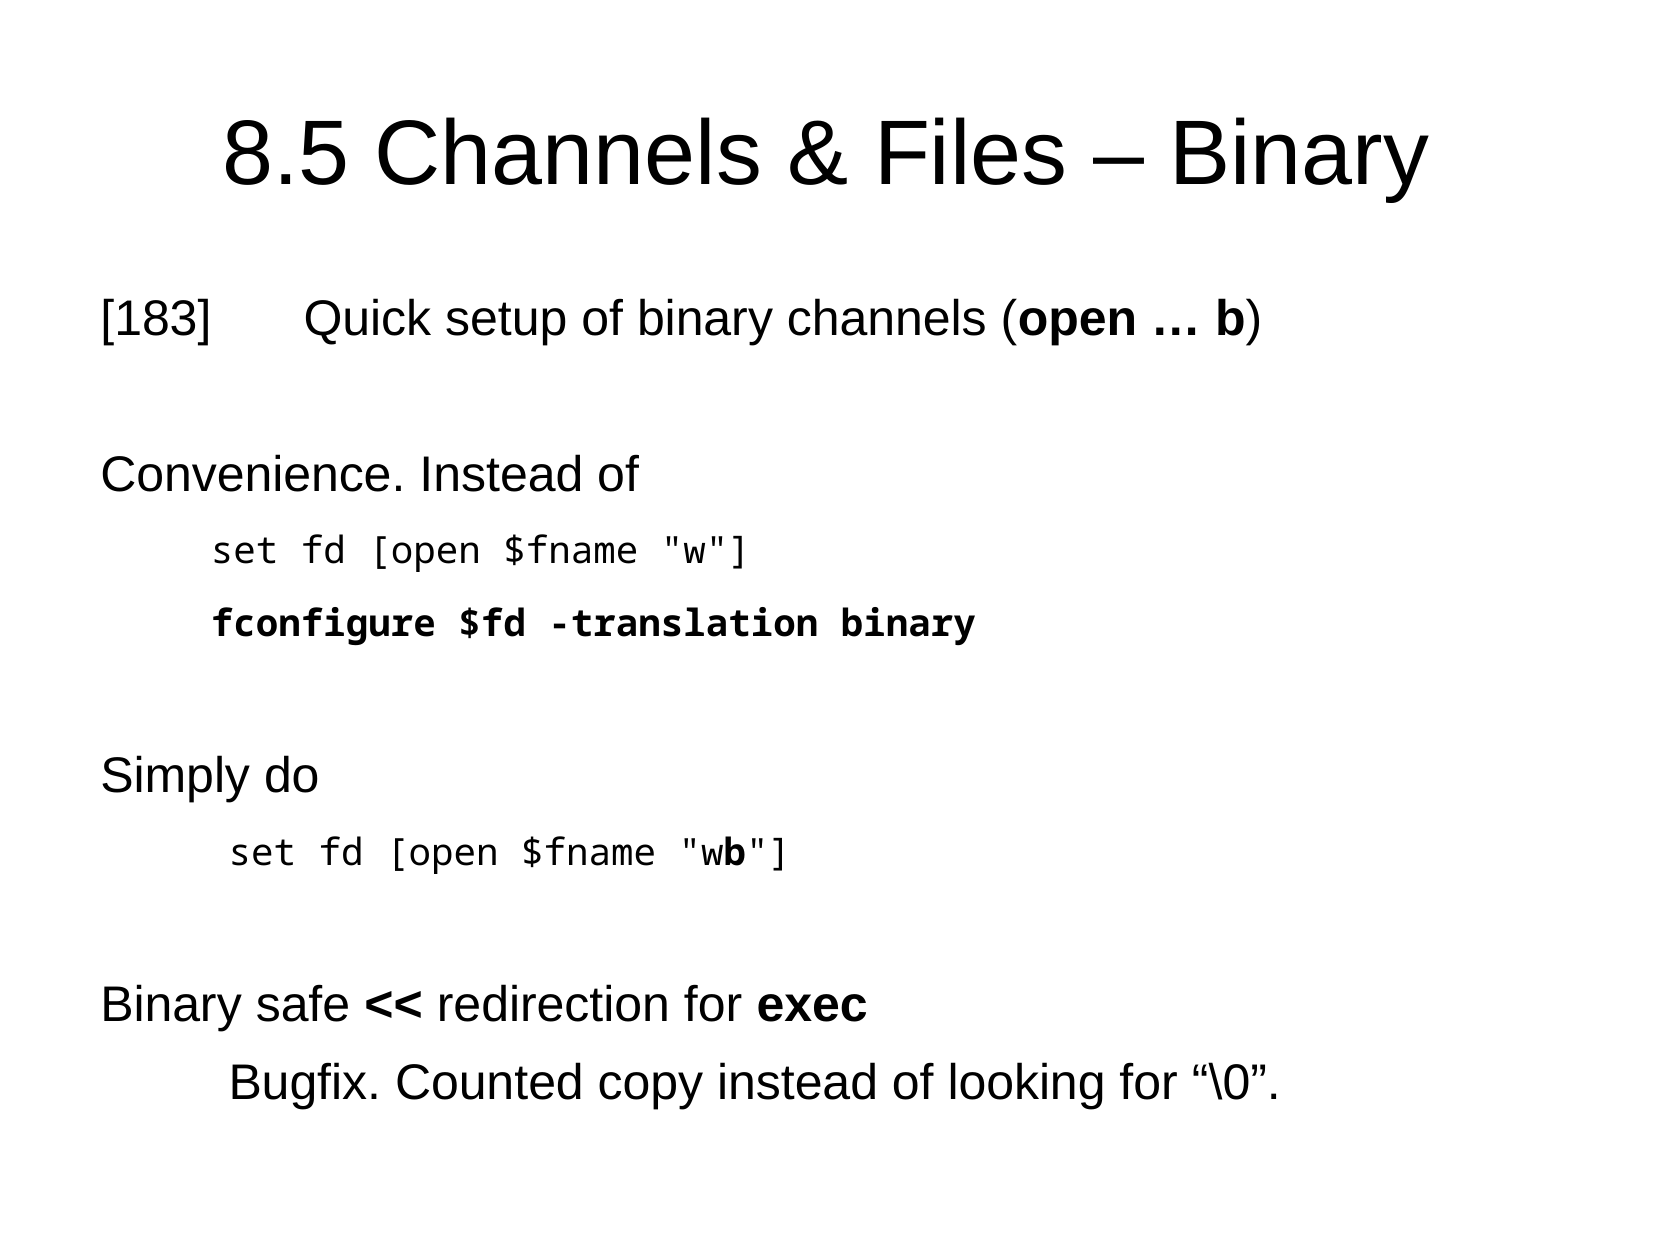

# 8.5 Channels & Files – Binary
[183]		Quick setup of binary channels (open … b)
Convenience. Instead of
	set fd [open $fname "w"]
	fconfigure $fd -translation binary
Simply do
	set fd [open $fname "wb"]
Binary safe << redirection for exec
	Bugfix. Counted copy instead of looking for “\0”.